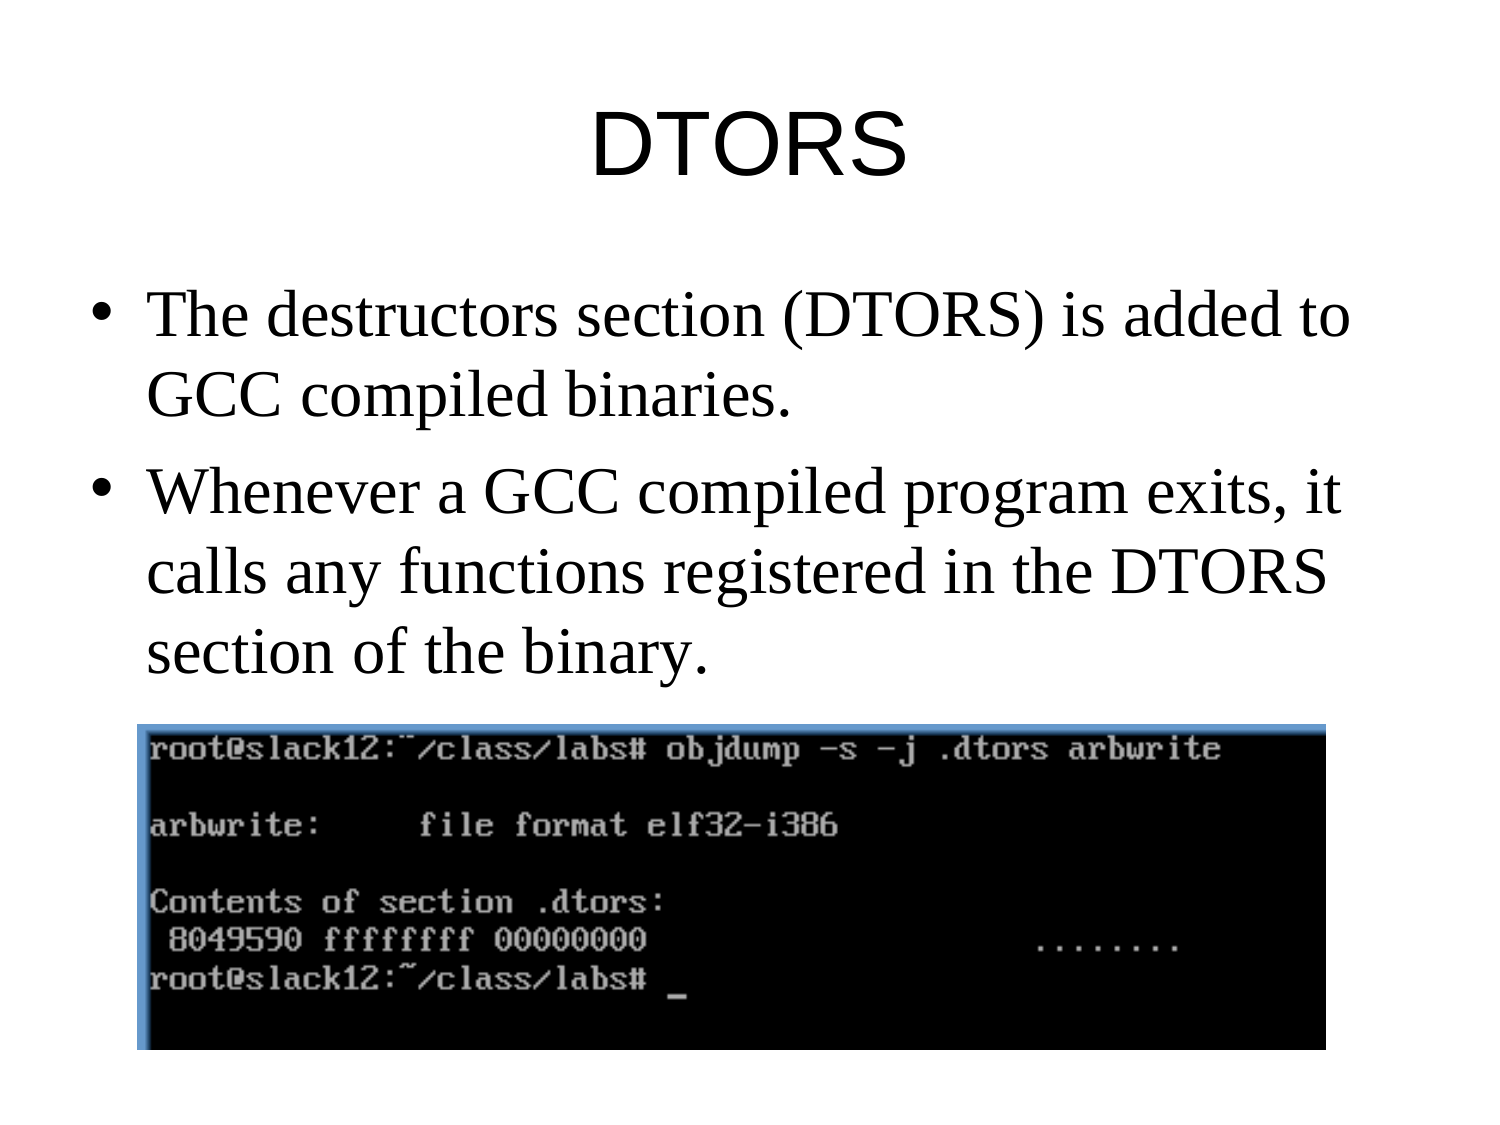

# DTORS
The destructors section (DTORS) is added to GCC compiled binaries.
Whenever a GCC compiled program exits, it calls any functions registered in the DTORS section of the binary.